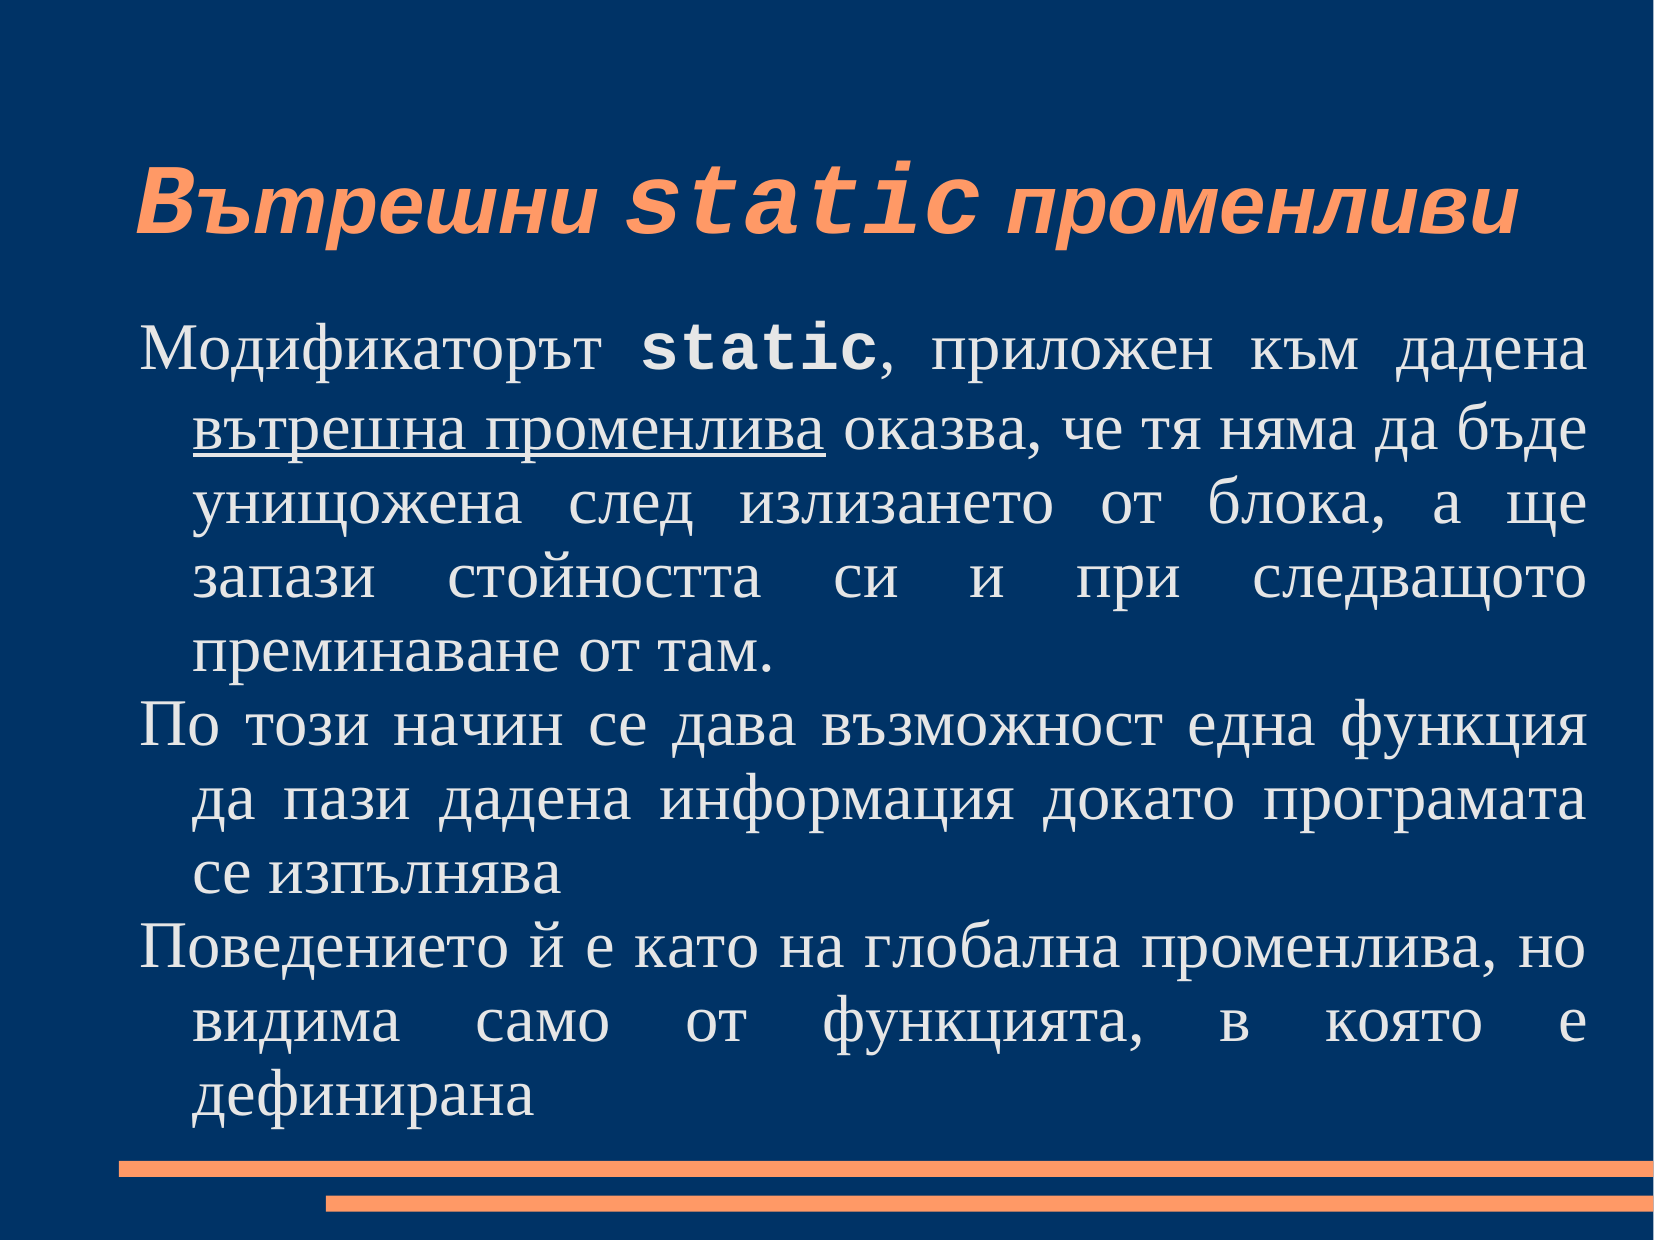

# Вътрешни static променливи
Модификаторът static, приложен към дадена вътрешна променлива оказва, че тя няма да бъде унищожена след излизането от блока, а ще запази стойността си и при следващото преминаване от там.
По този начин се дава възможност една функция да пази дадена информация докато програмата се изпълнява
Поведението й е като на глобална променлива, но видима само от функцията, в която е дефинирана